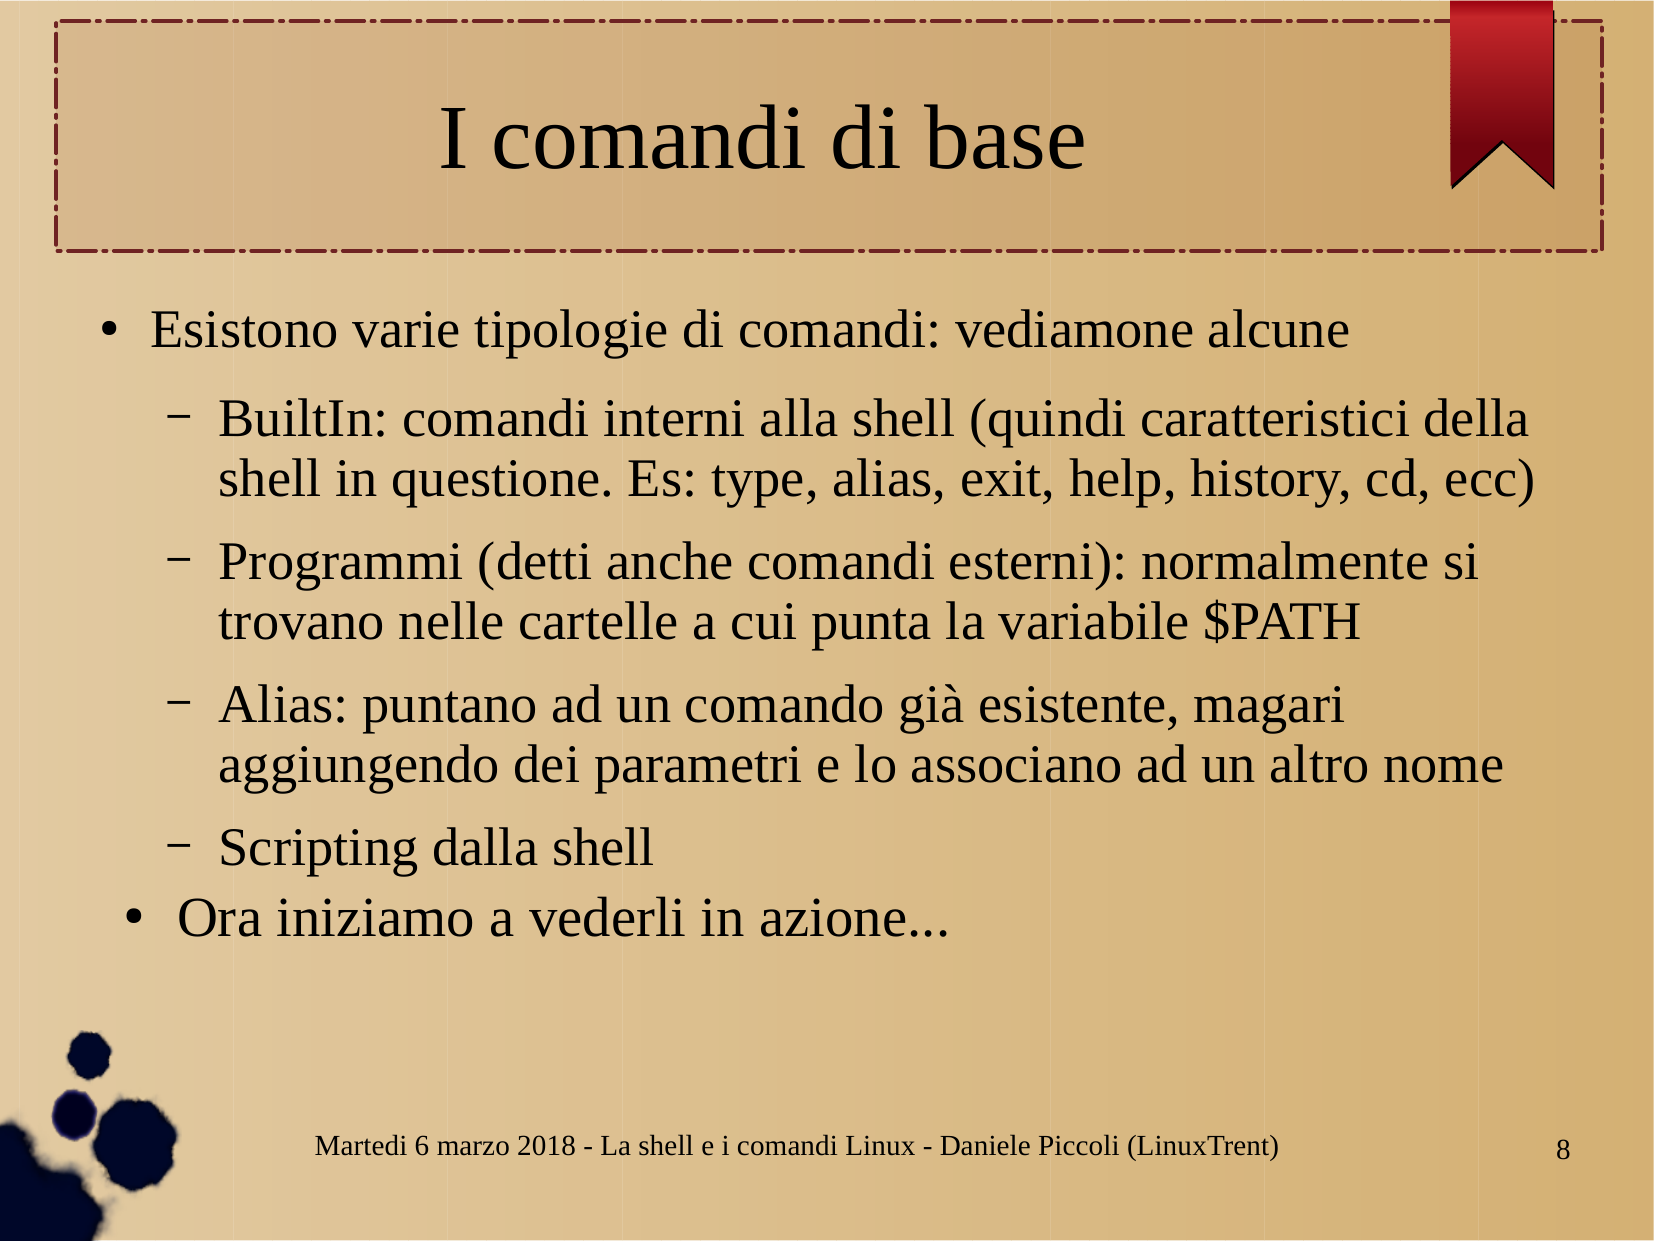

# I comandi di base
Esistono varie tipologie di comandi: vediamone alcune
BuiltIn: comandi interni alla shell (quindi caratteristici della shell in questione. Es: type, alias, exit, help, history, cd, ecc)
Programmi (detti anche comandi esterni): normalmente si trovano nelle cartelle a cui punta la variabile $PATH
Alias: puntano ad un comando già esistente, magari aggiungendo dei parametri e lo associano ad un altro nome
Scripting dalla shell
Ora iniziamo a vederli in azione...
Martedi 6 marzo 2018 - La shell e i comandi Linux - Daniele Piccoli (LinuxTrent)
8